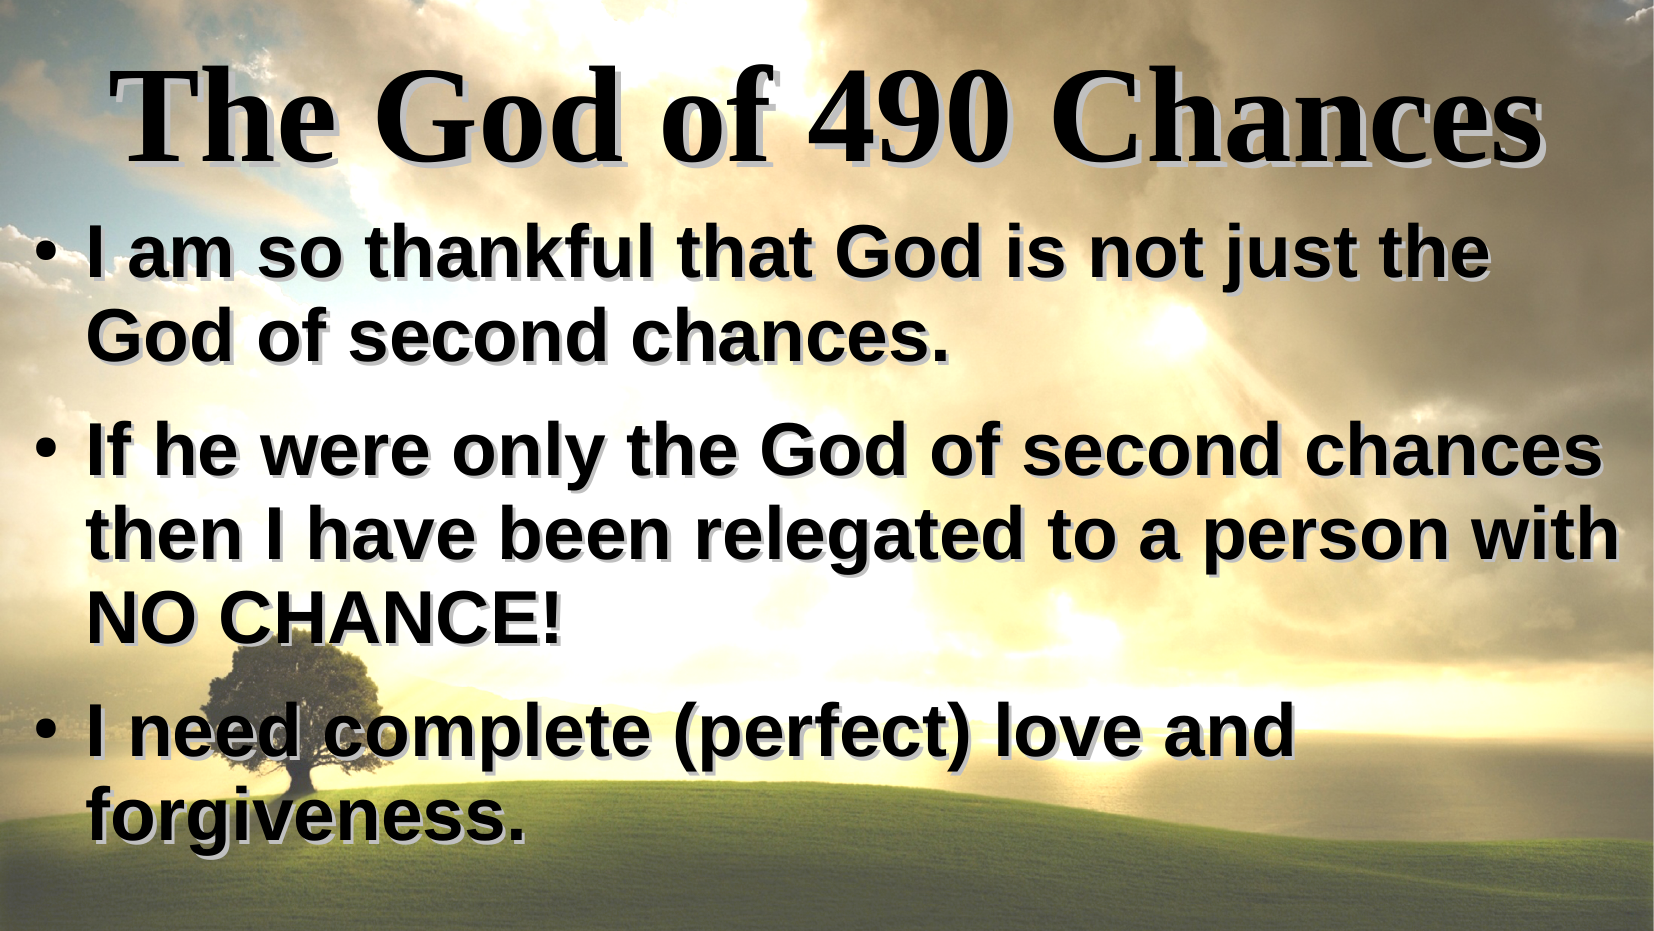

# The God of 490 Chances
I am so thankful that God is not just the God of second chances.
If he were only the God of second chances then I have been relegated to a person with NO CHANCE!
I need complete (perfect) love and forgiveness.